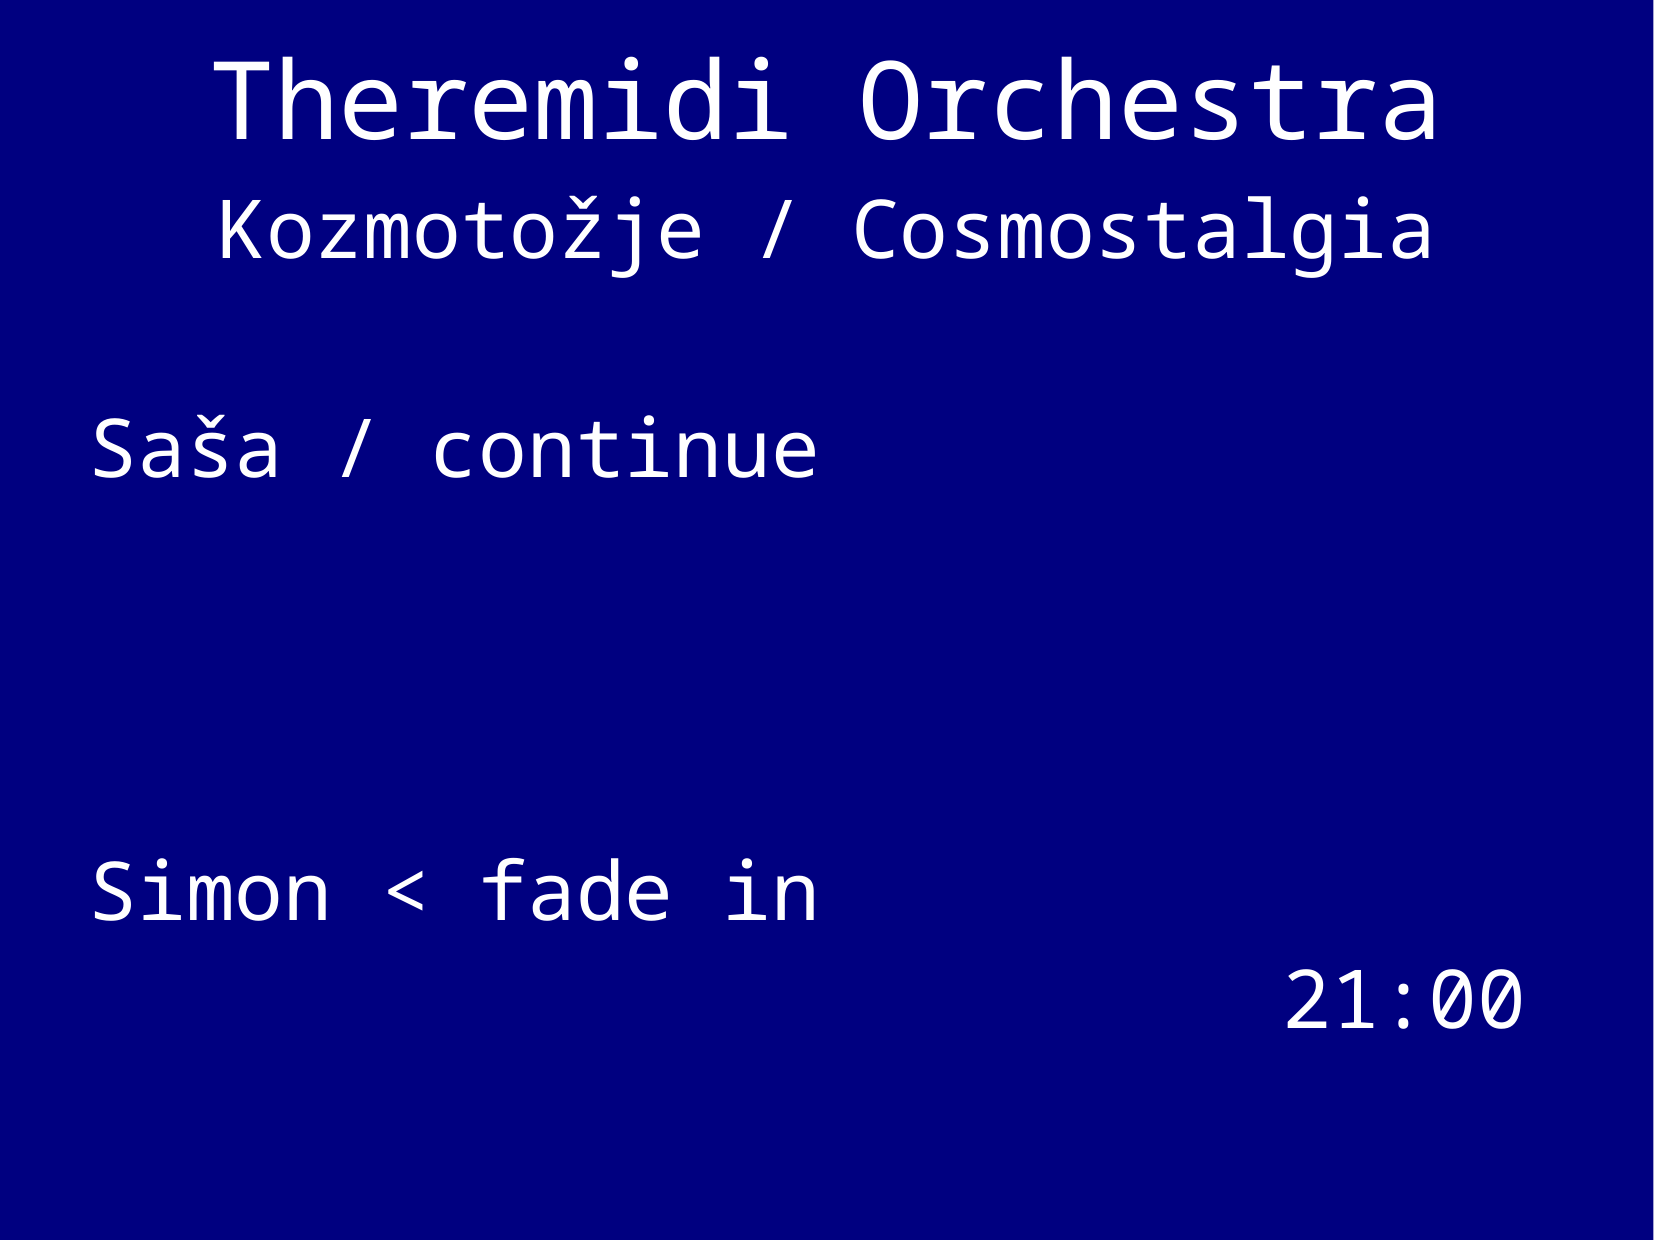

# Theremidi Orchestra Kozmotožje / Cosmostalgia
Saša / continue
Simon < fade in
21:00